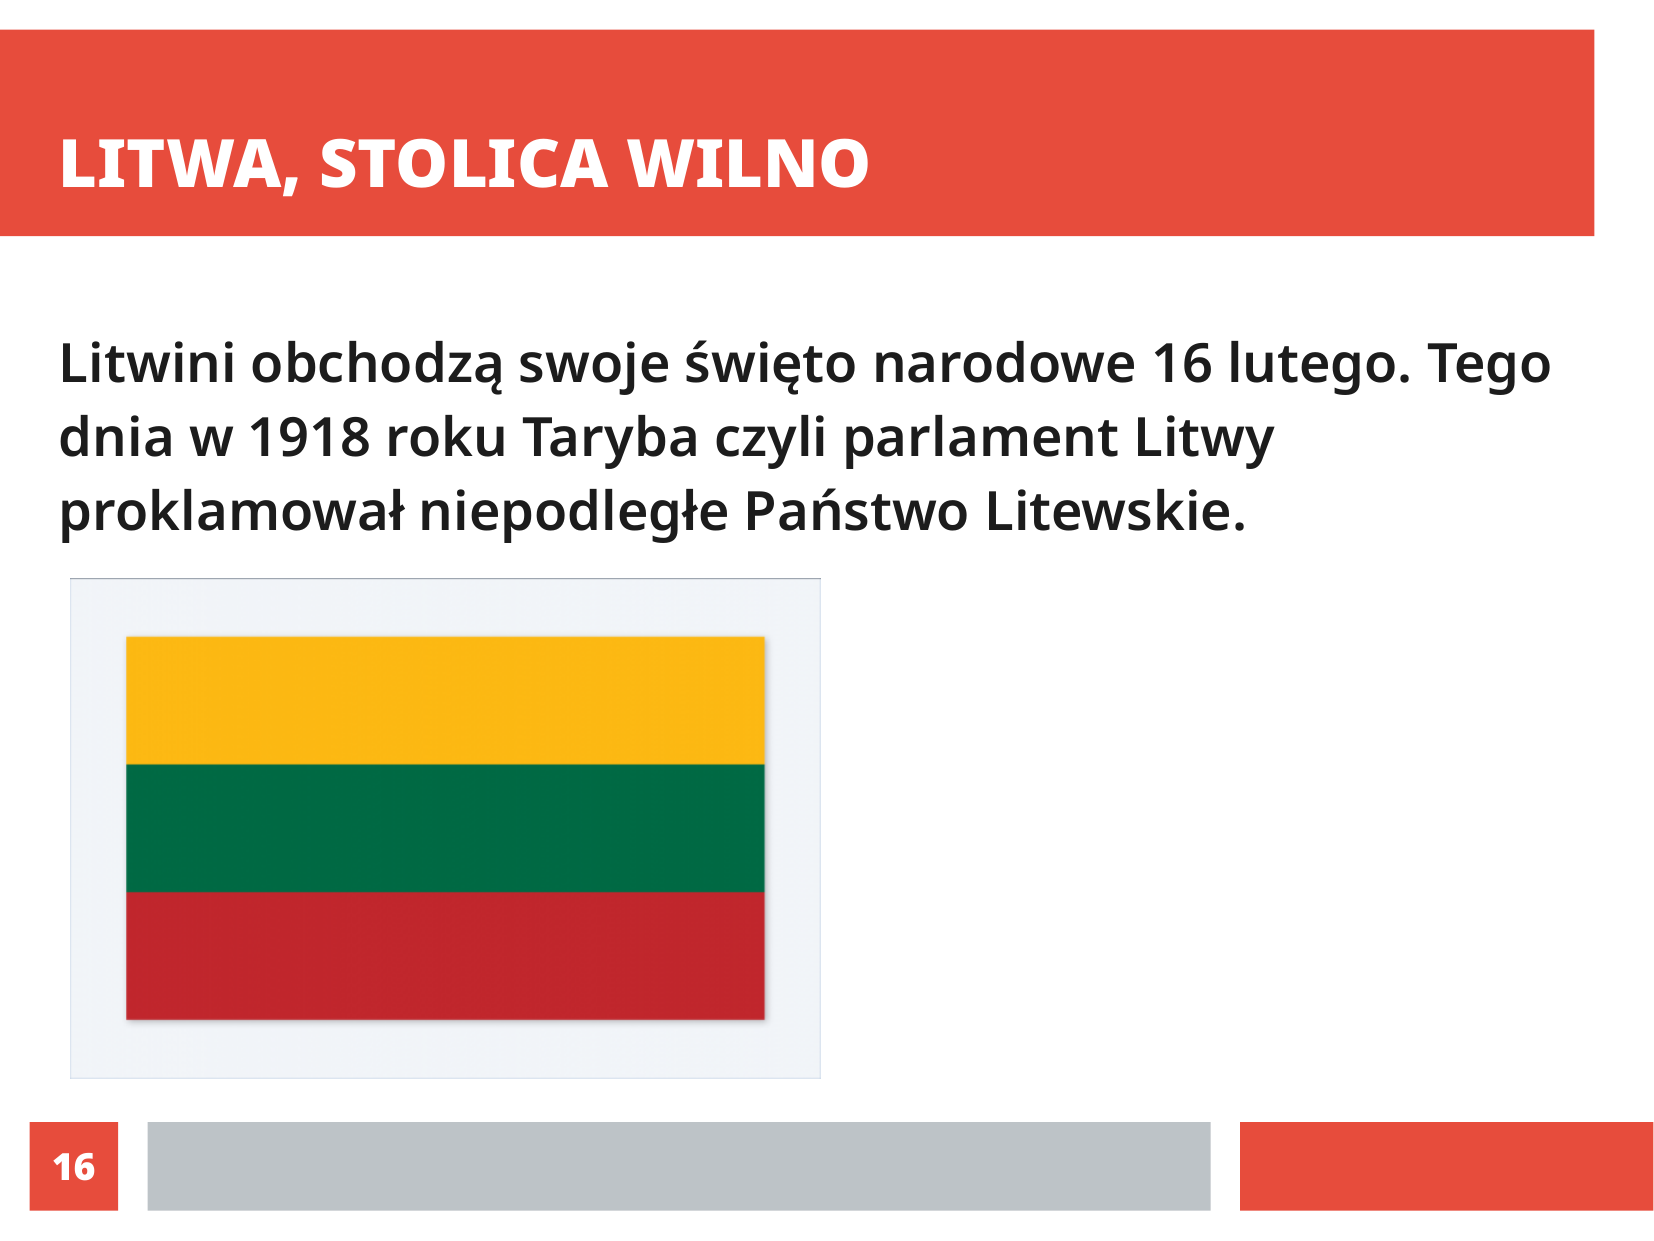

# LITWA, STOLICA WILNO
Litwini obchodzą swoje święto narodowe 16 lutego. Tego dnia w 1918 roku Taryba czyli parlament Litwy proklamował niepodległe Państwo Litewskie.
16